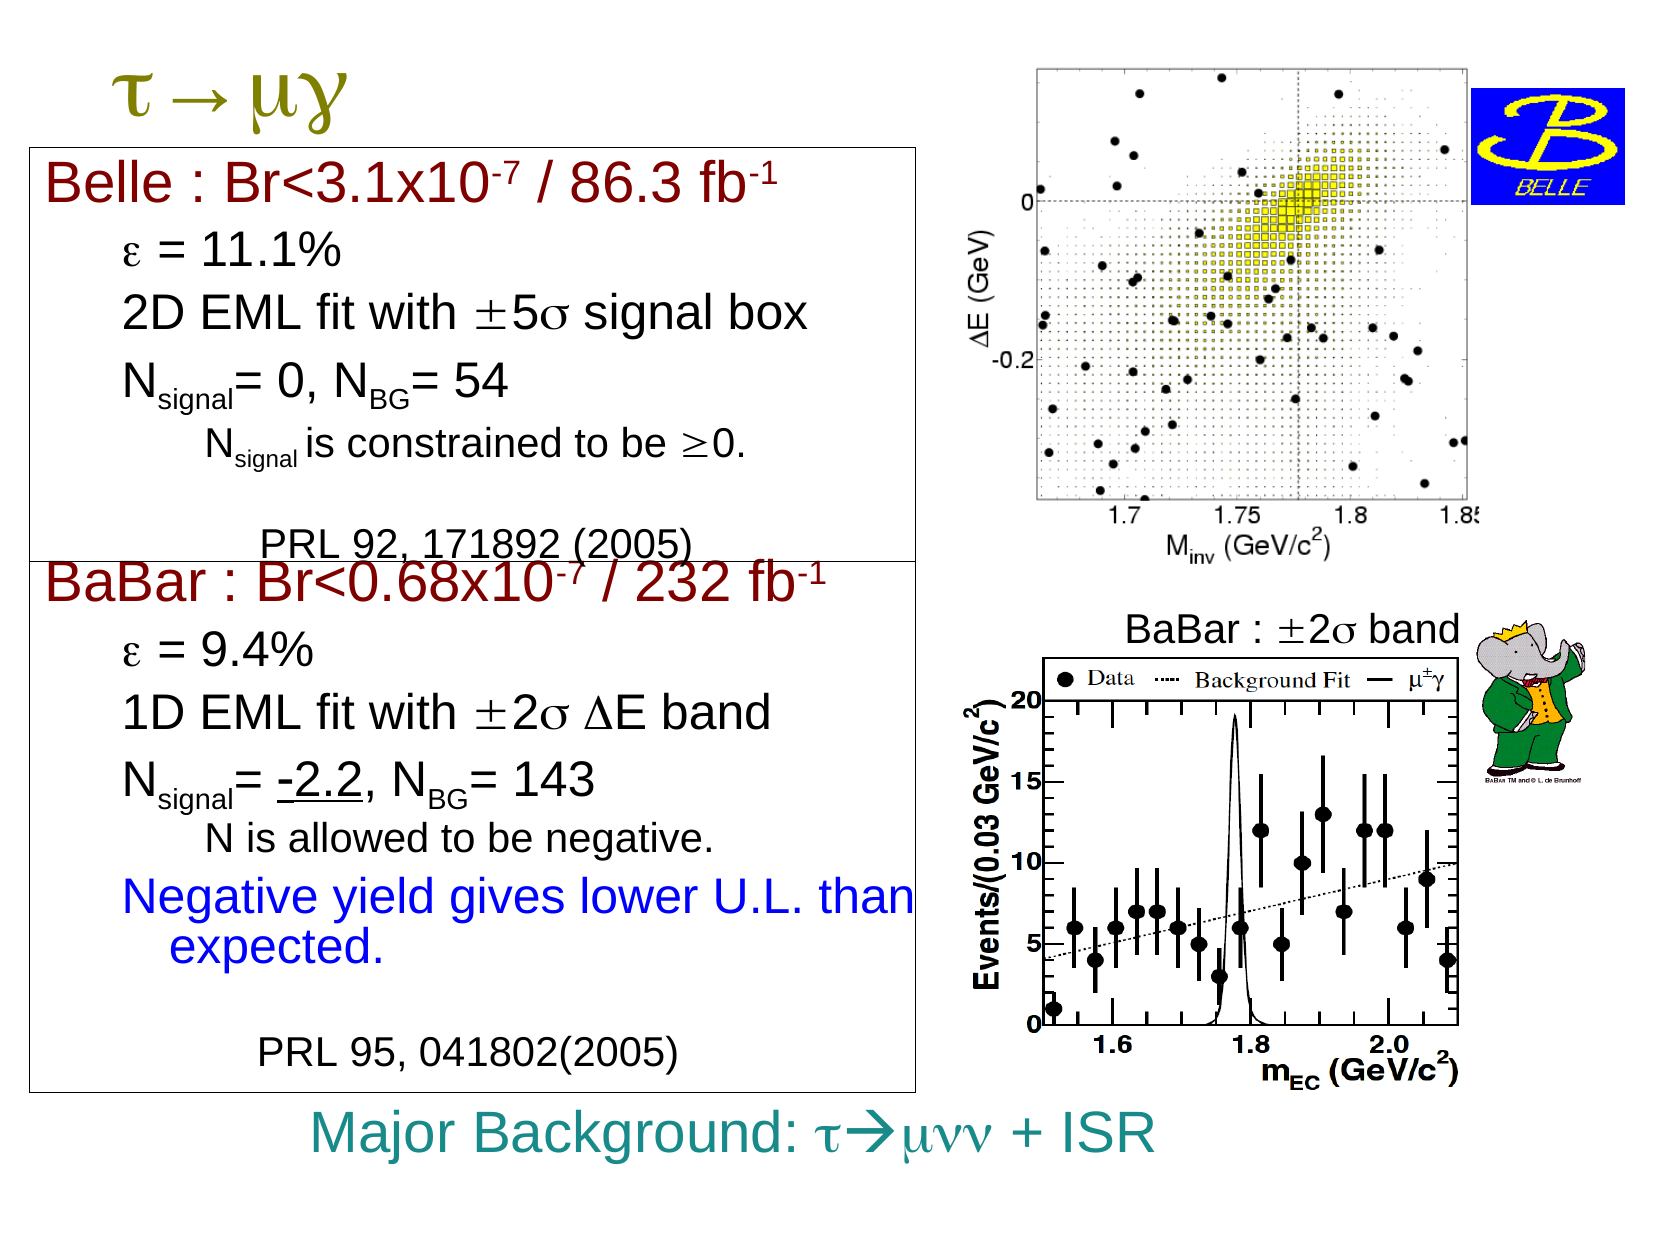

# t→mg
Belle : Br<3.1x10-7 / 86.3 fb-1
 = 11.1%
2D EML fit with 5 signal box
Nsignal= 0, NBG= 54
Nsignal is constrained to be 0.
BaBar : Br<0.68x10-7 / 232 fb-1
 = 9.4%
1D EML fit with 2 E band
Nsignal= 2.2, NBG= 143
N is allowed to be negative.
Negative yield gives lower U.L. than expected.
PRL 92, 171892 (2005)
BaBar : 2 band
PRL 95, 041802(2005)
Major Background:  + ISR